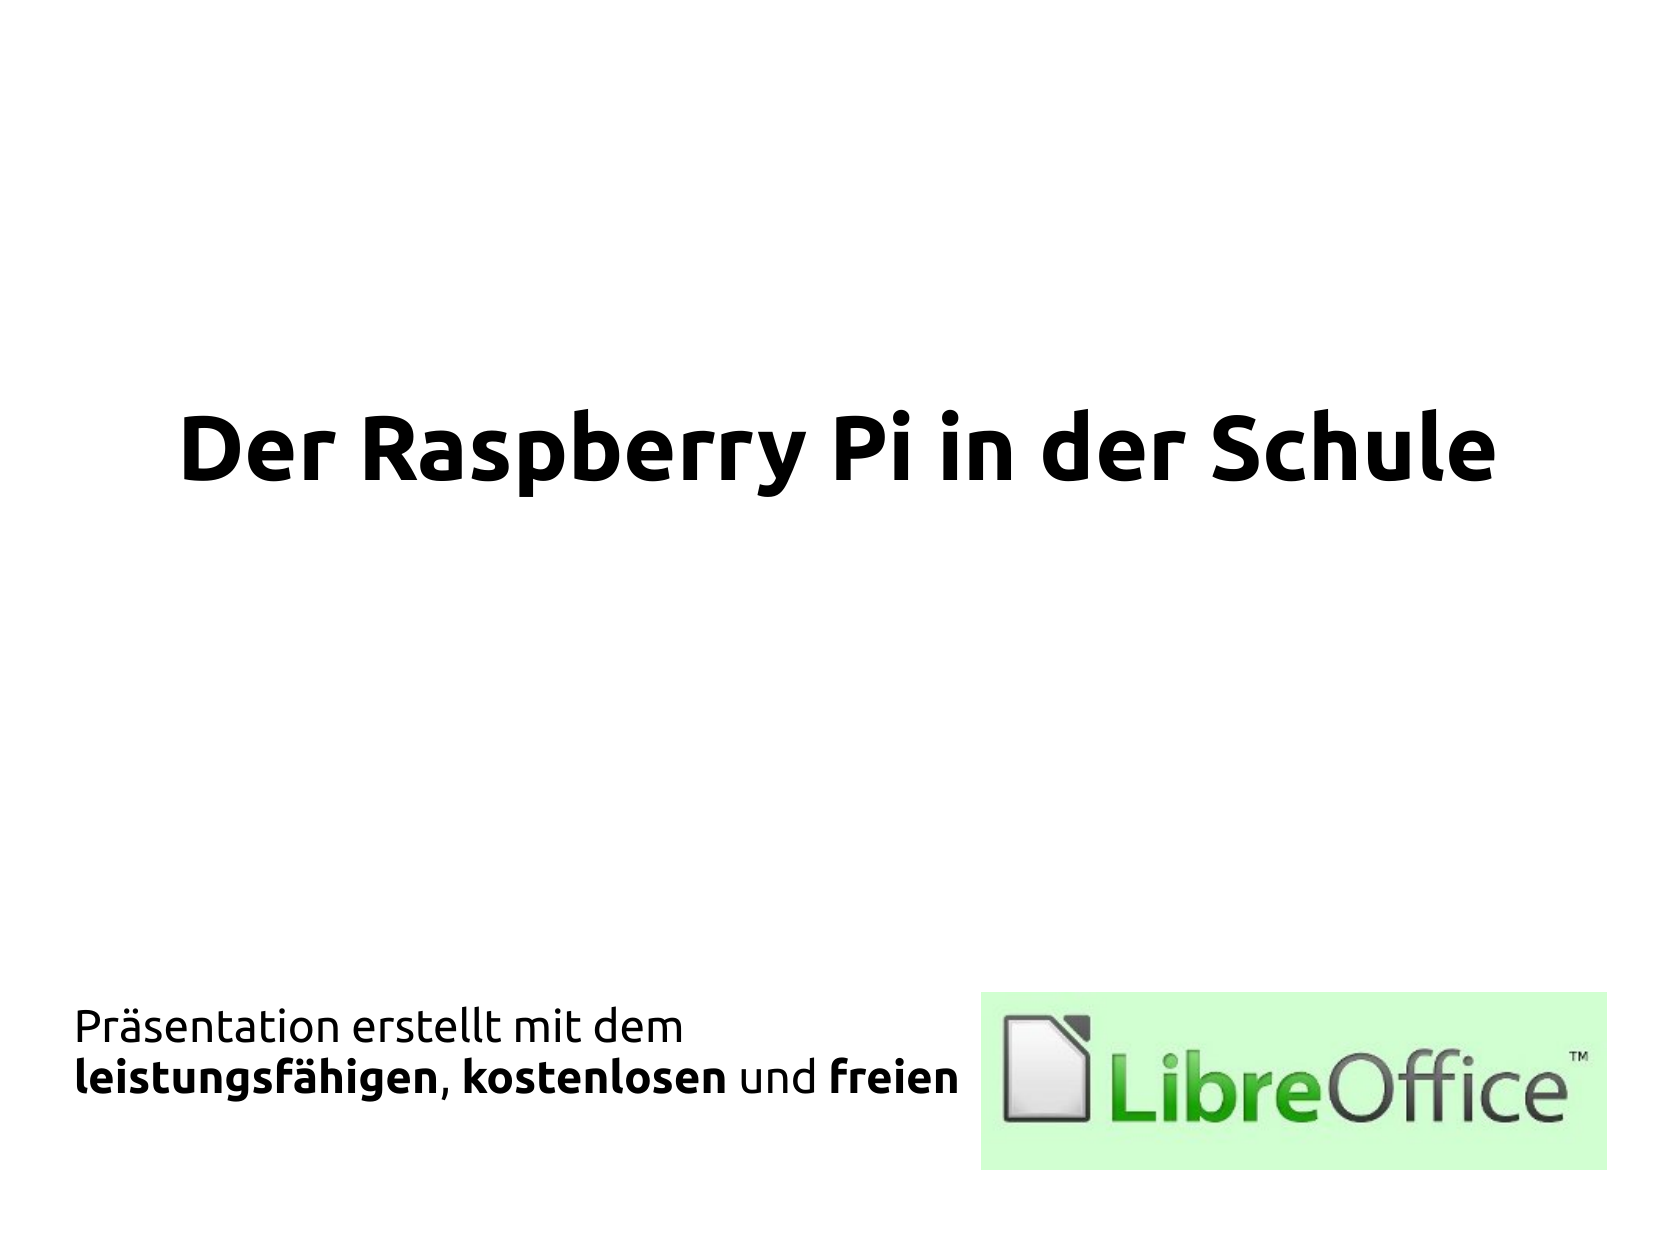

# Der Raspberry Pi in der Schule
Präsentation erstellt mit dem
leistungsfähigen, kostenlosen und freien